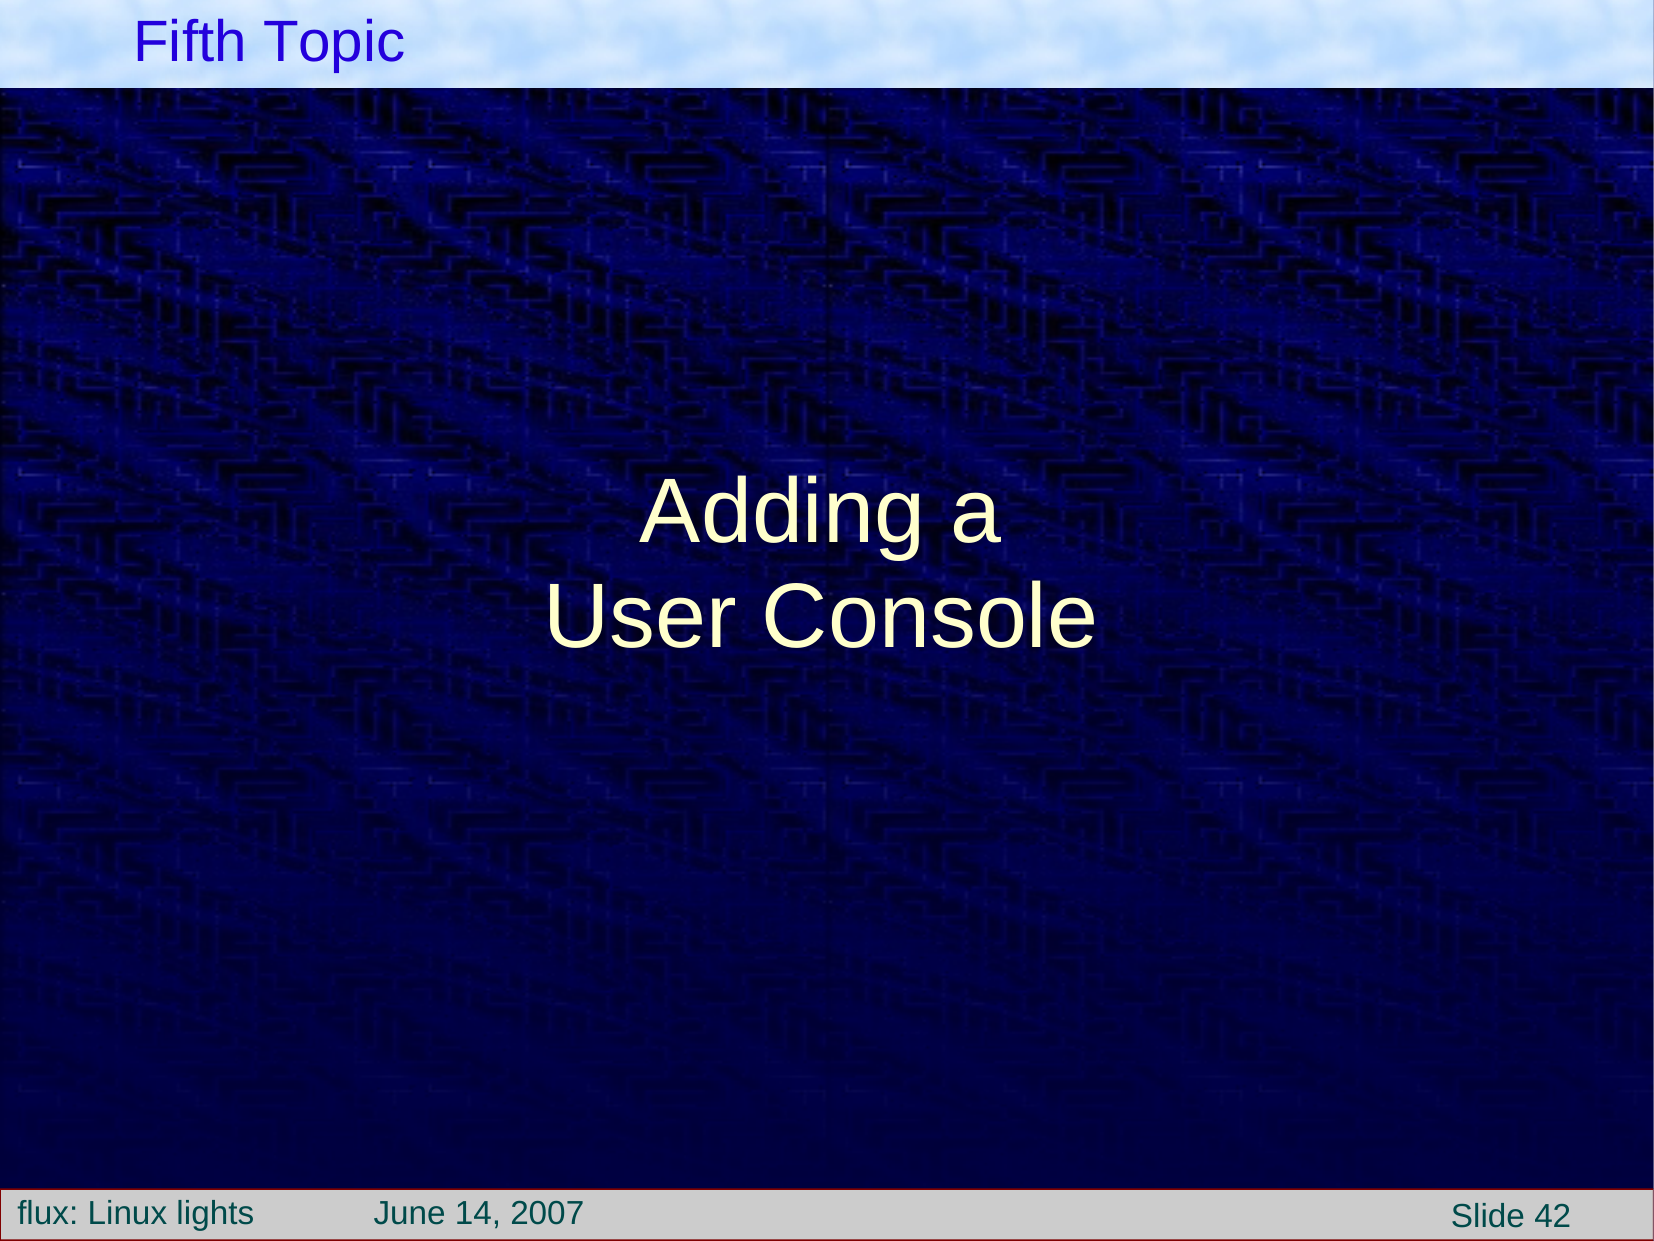

Fifth Topic
# Adding a User Console
flux: Linux lights	June 14, 2007
Slide